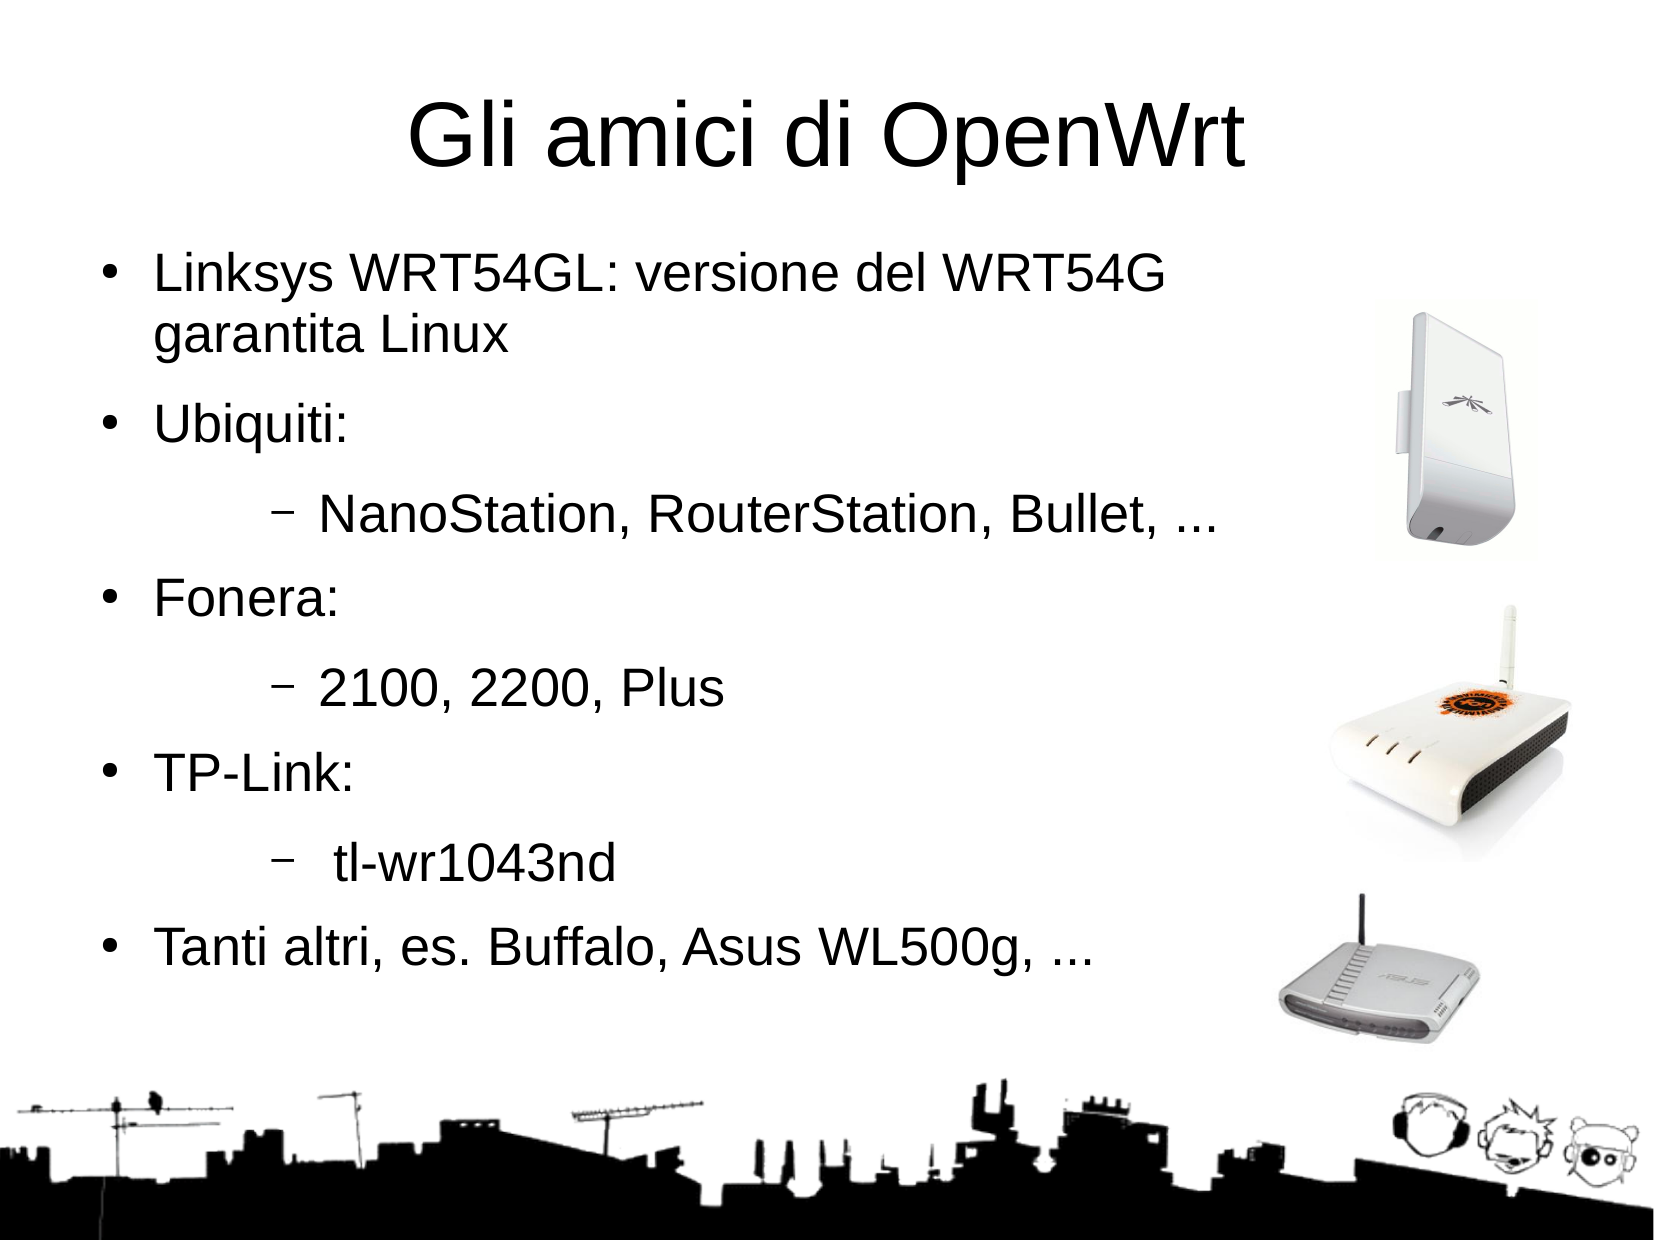

# Gli amici di OpenWrt
Linksys WRT54GL: versione del WRT54G garantita Linux
Ubiquiti:
NanoStation, RouterStation, Bullet, ...
Fonera:
2100, 2200, Plus
TP-Link:
 tl-wr1043nd
Tanti altri, es. Buffalo, Asus WL500g, ...